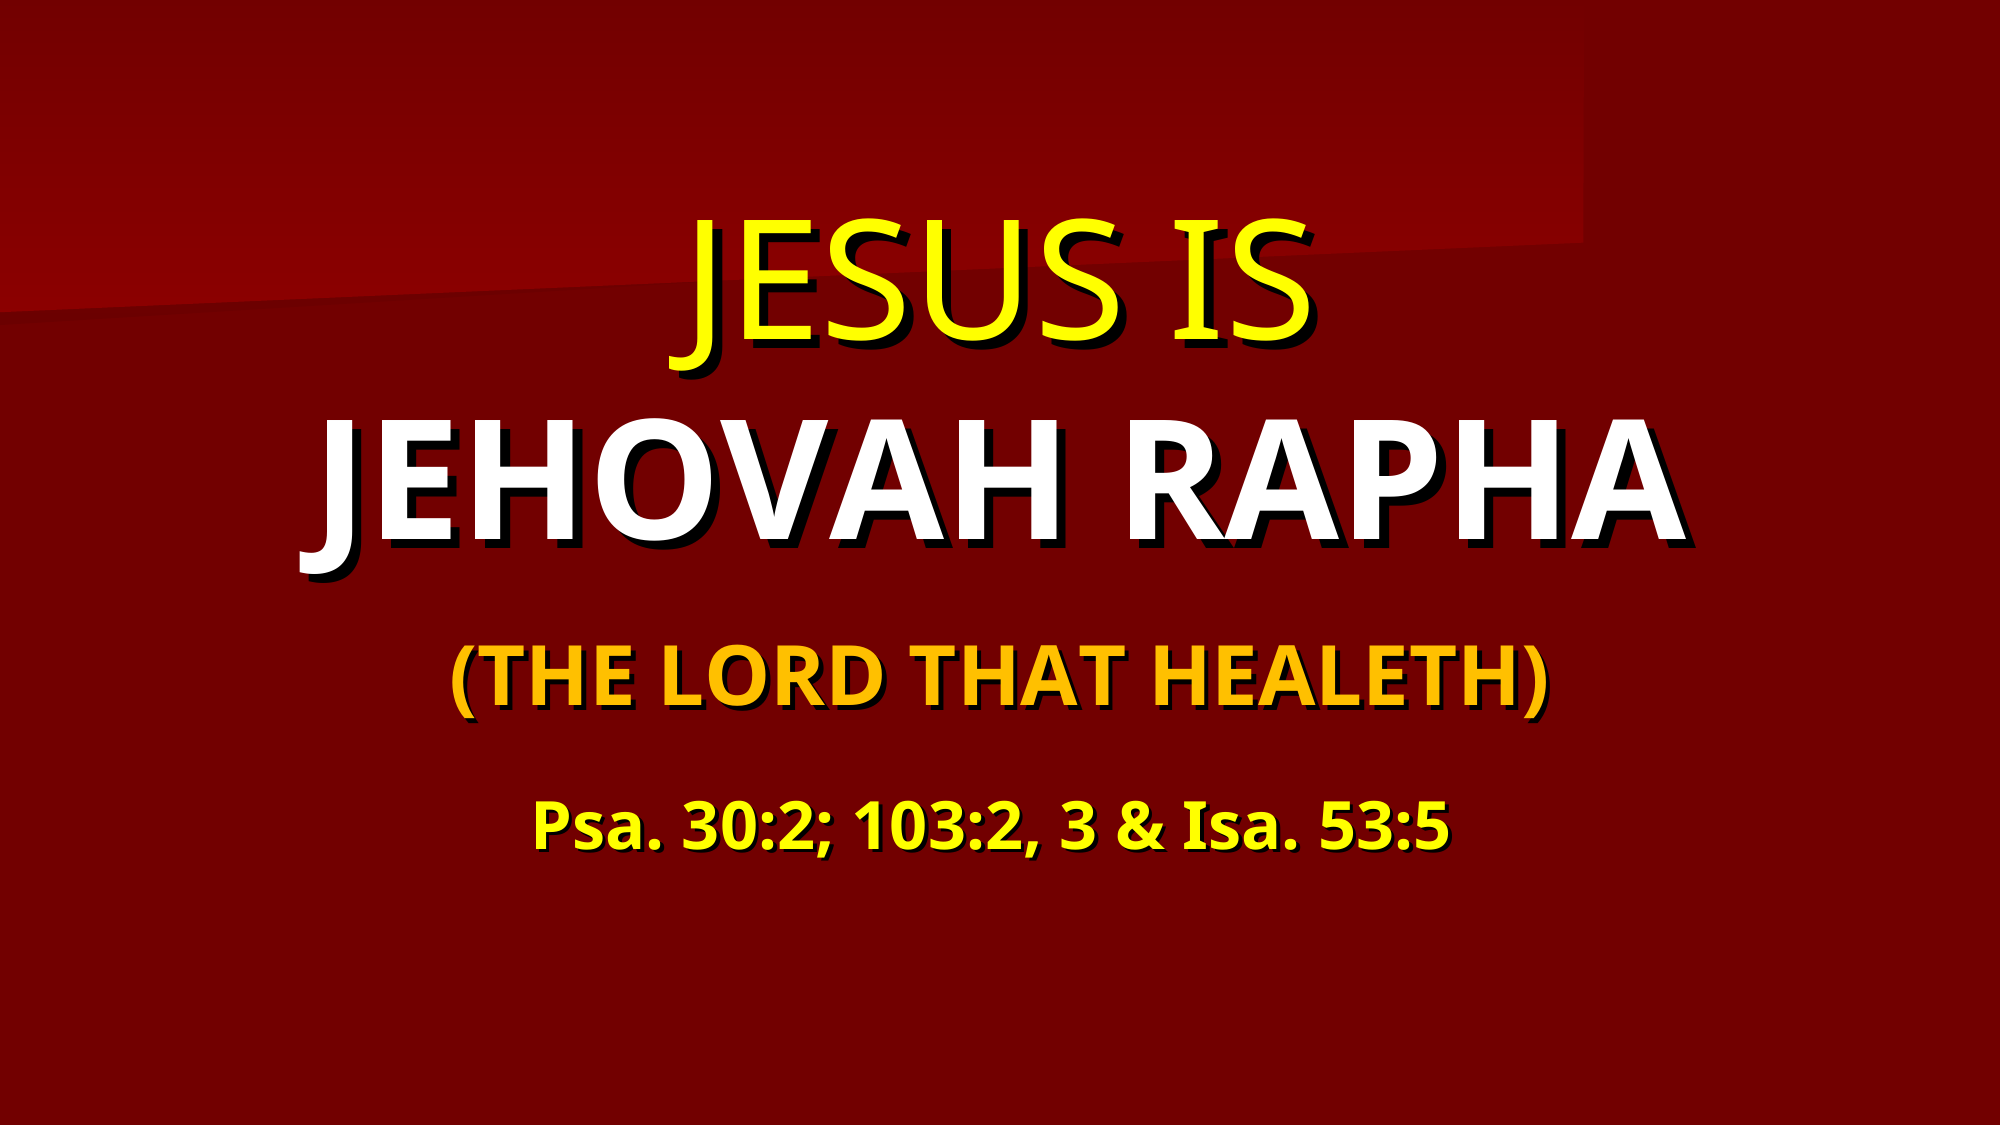

# JESUS IS JEHOVAH RAPHA (THE LORD THAT HEALETH) Psa. 30:2; 103:2, 3 & Isa. 53:5